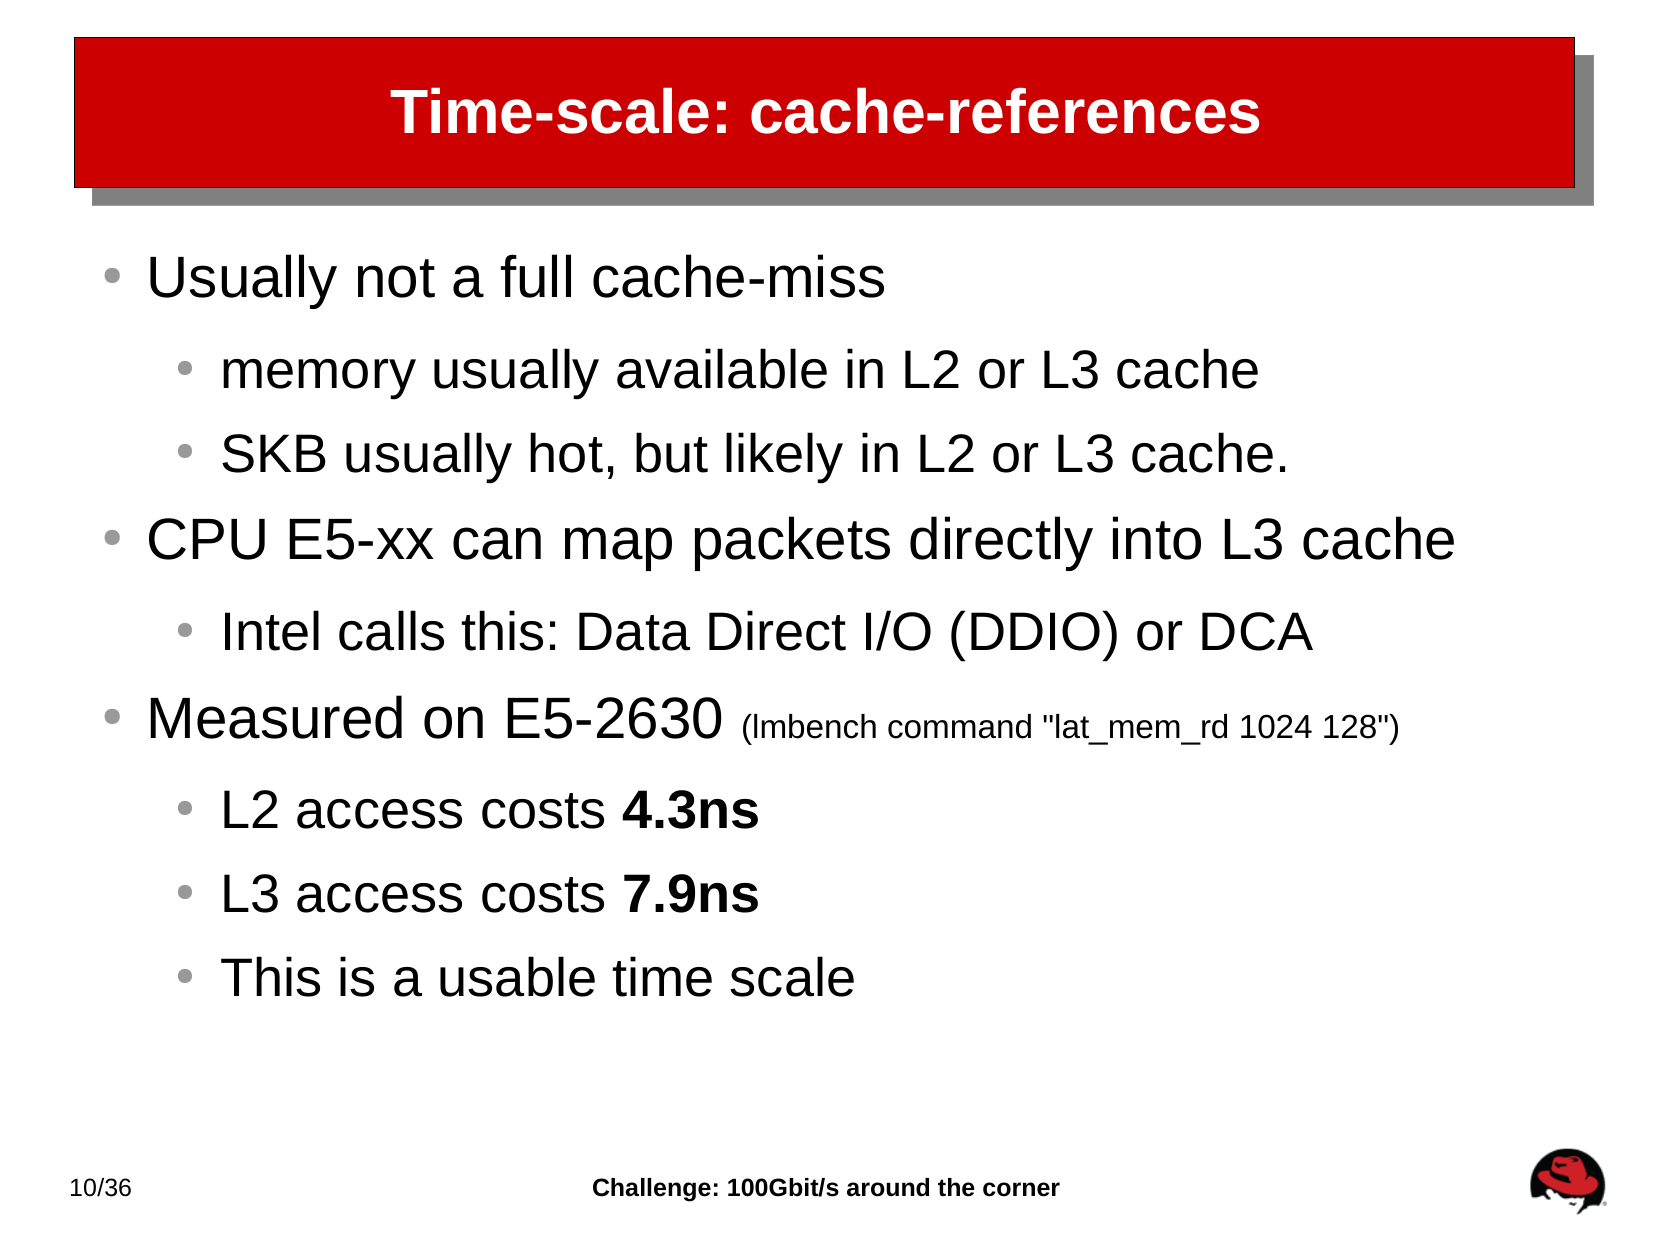

# Time-scale: cache-references
Usually not a full cache-miss
memory usually available in L2 or L3 cache
SKB usually hot, but likely in L2 or L3 cache.
CPU E5-xx can map packets directly into L3 cache
Intel calls this: Data Direct I/O (DDIO) or DCA
Measured on E5-2630 (lmbench command "lat_mem_rd 1024 128")
L2 access costs 4.3ns
L3 access costs 7.9ns
This is a usable time scale